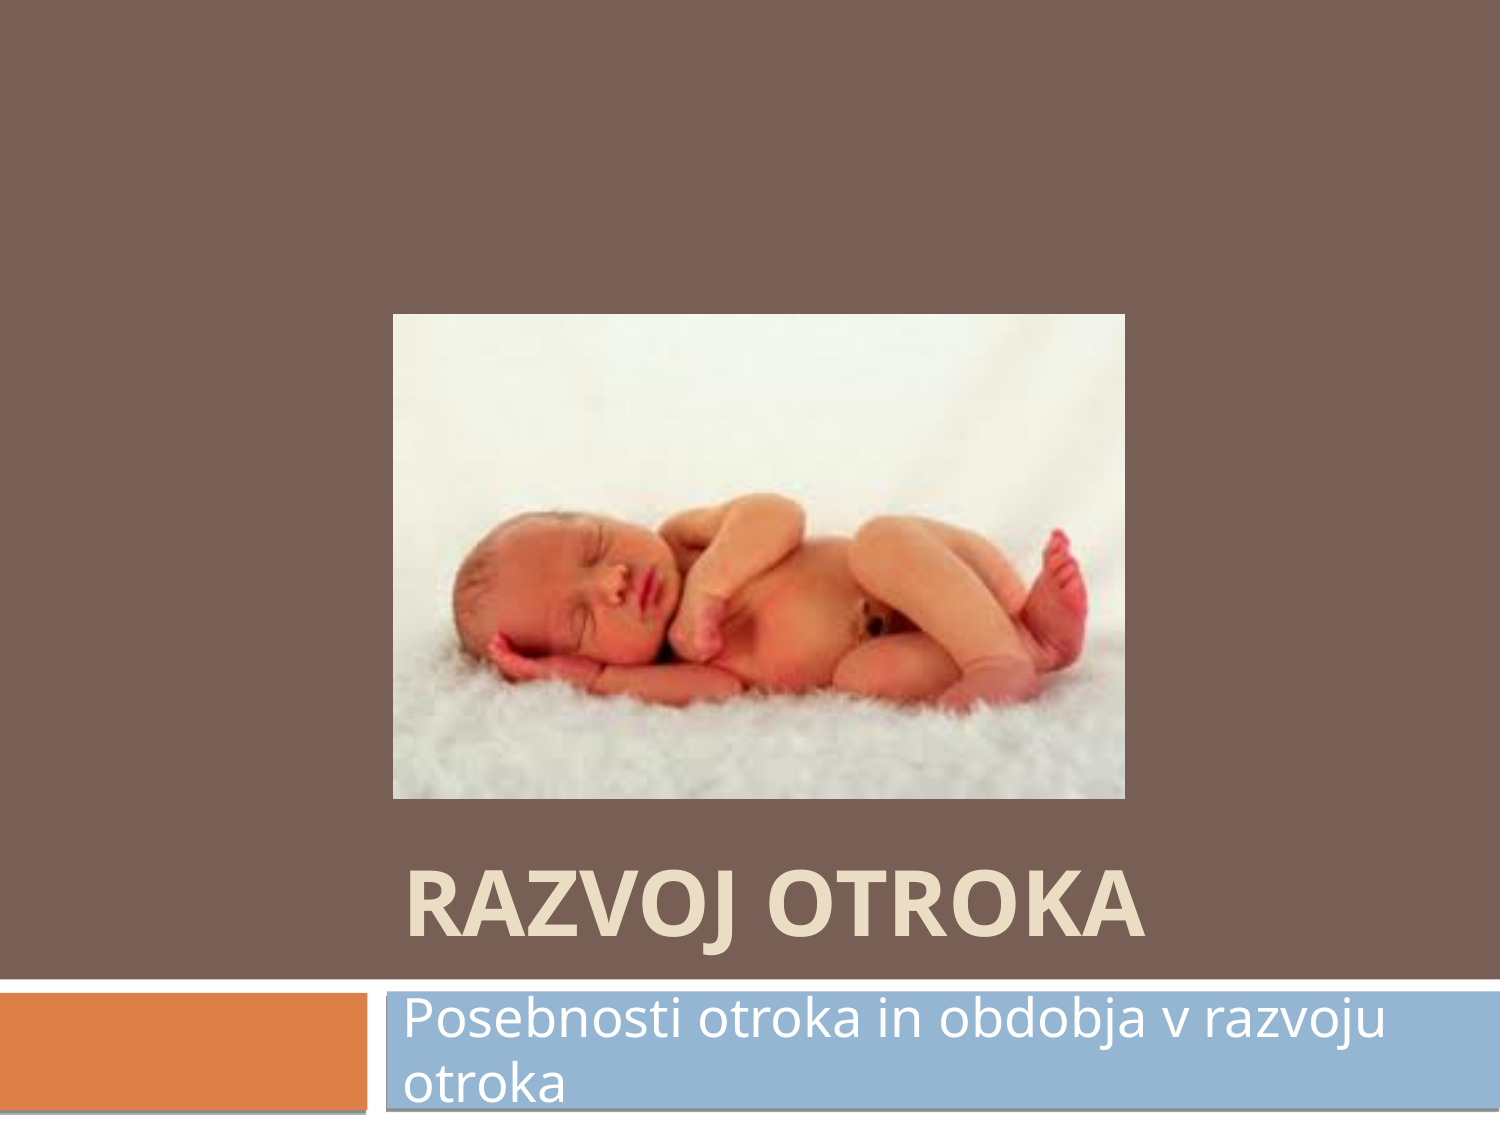

# RAZVOJ OTROKA
Posebnosti otroka in obdobja v razvoju otroka